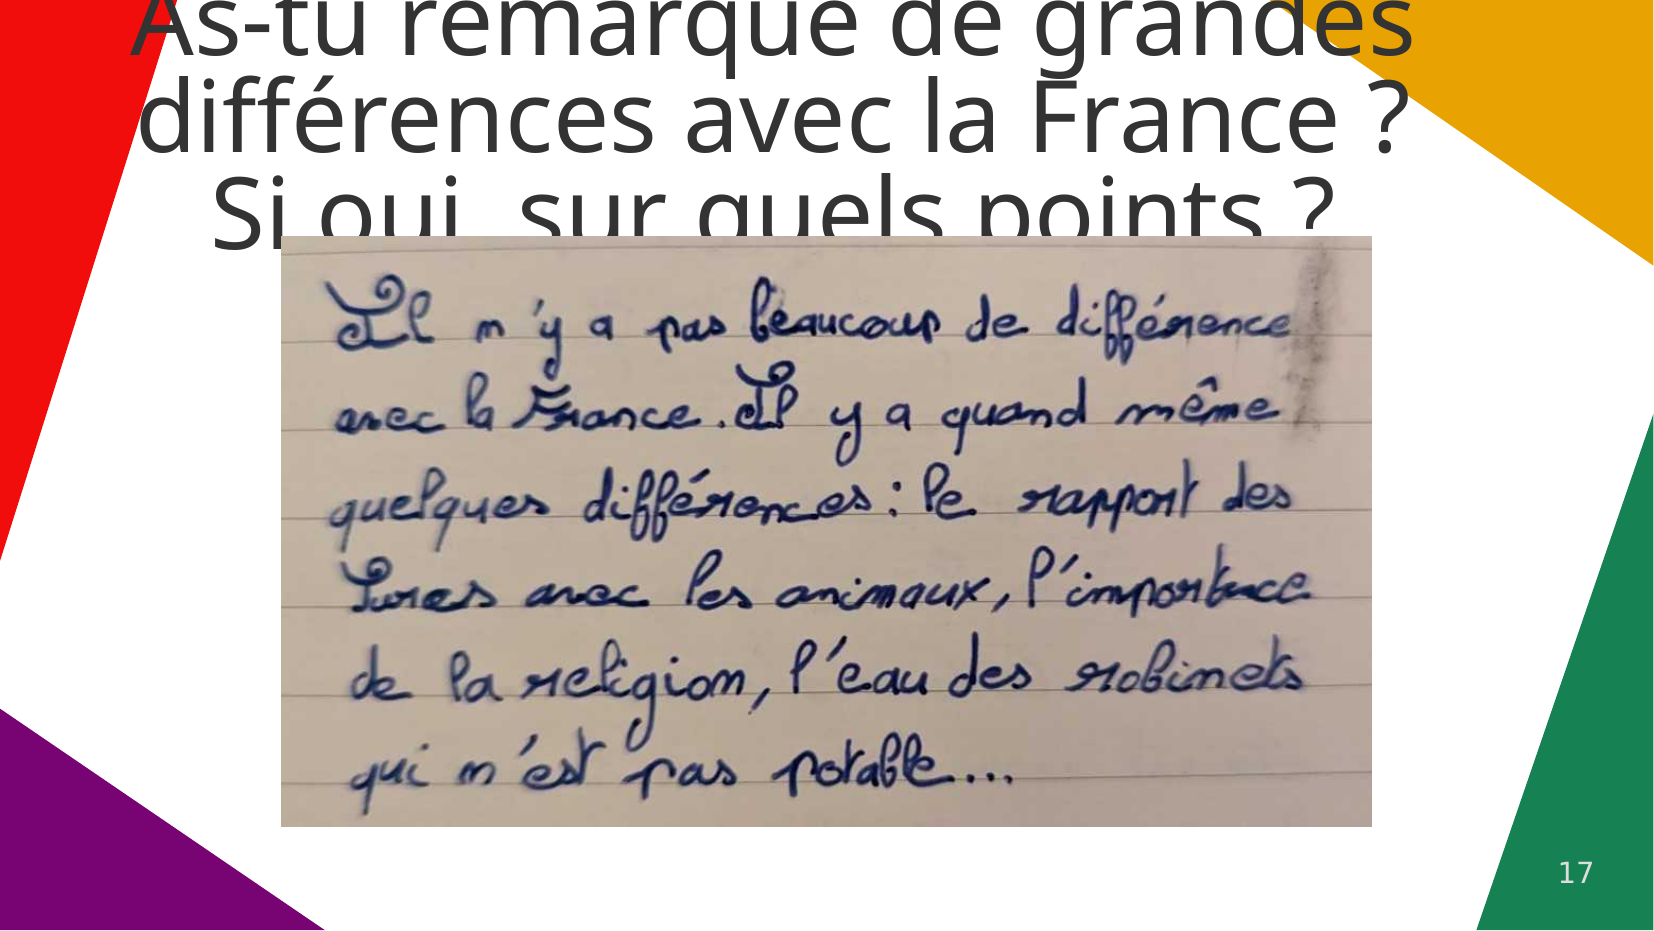

# As-tu remarqué de grandes différences avec la France ? Si oui, sur quels points ?
17